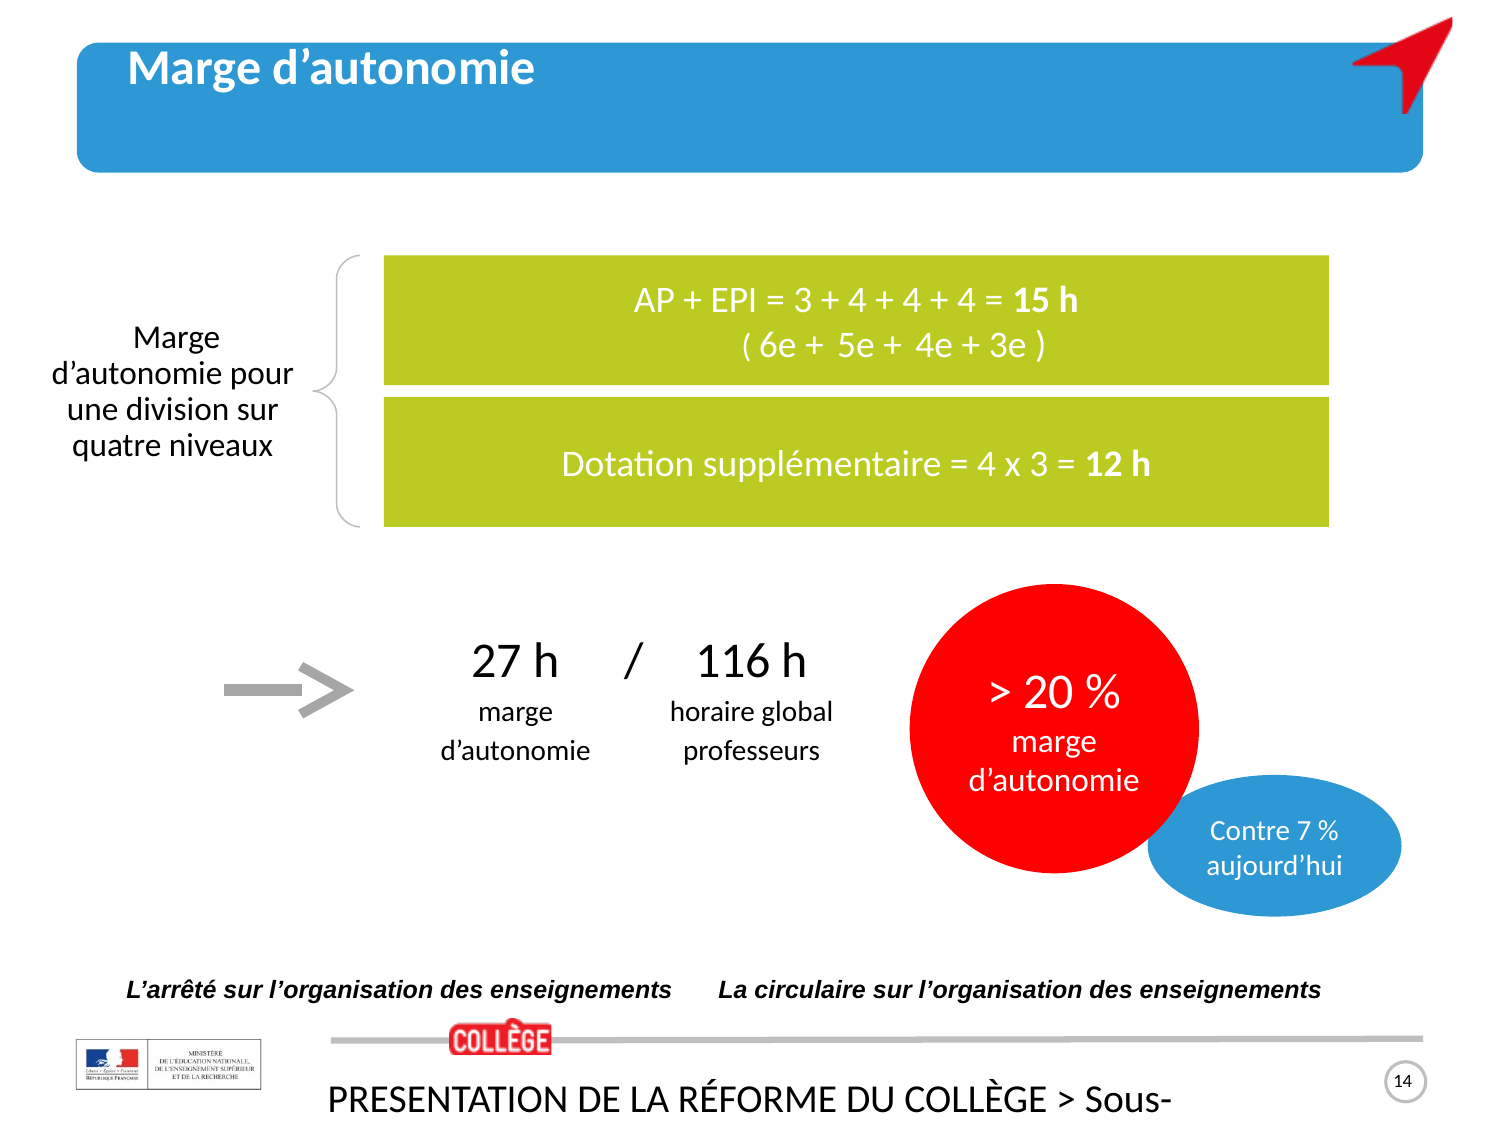

# Marge d’autonomie
AP + EPI = 3 + 4 + 4 + 4 = 15 h
 ( 6e + 5e + 4e + 3e )
 Marge d’autonomie pour une division sur quatre niveaux
Dotation supplémentaire = 4 x 3 = 12 h
> 20 %
marge d’autonomie
 	27 h	/	116 h
 	marge		horaire global
 	d’autonomie		professeurs
Contre 7 %
aujourd’hui
L’arrêté sur l’organisation des enseignements
La circulaire sur l’organisation des enseignements